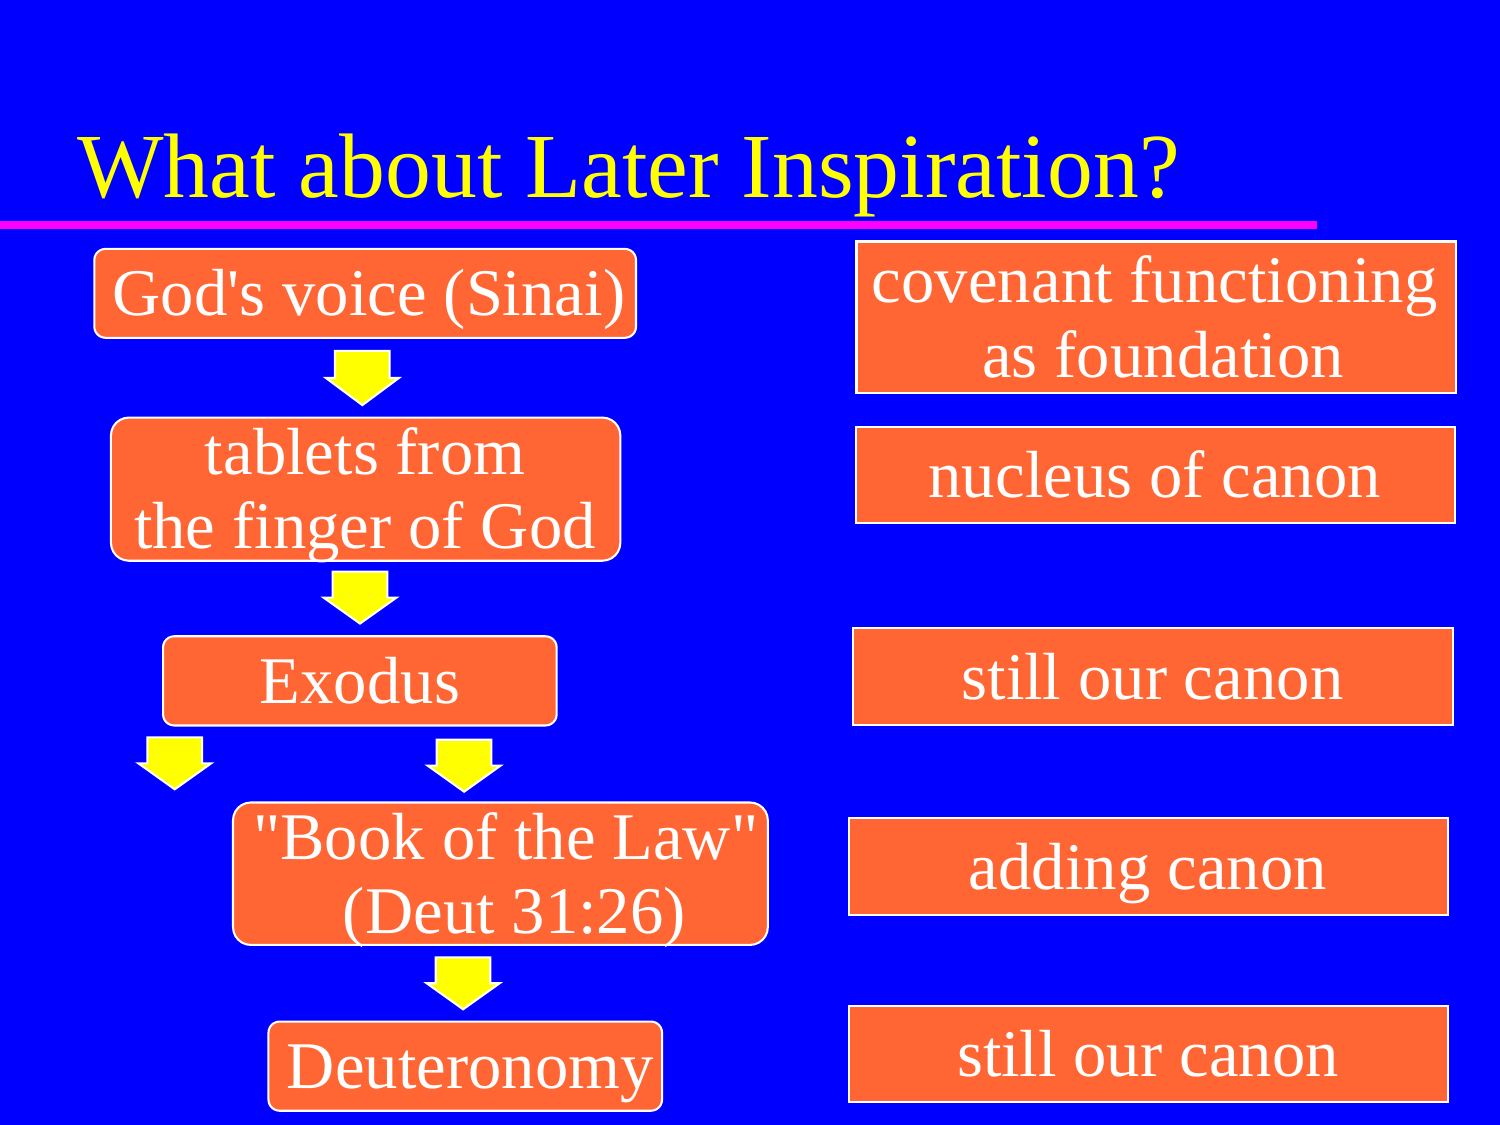

# What about Later Inspiration?
covenant functioning
as foundation
God's voice (Sinai)
tablets from
the finger of God
nucleus of canon
Exodus
still our canon
"Book of the Law"
(Deut 31:26)
adding canon
Deuteronomy
still our canon